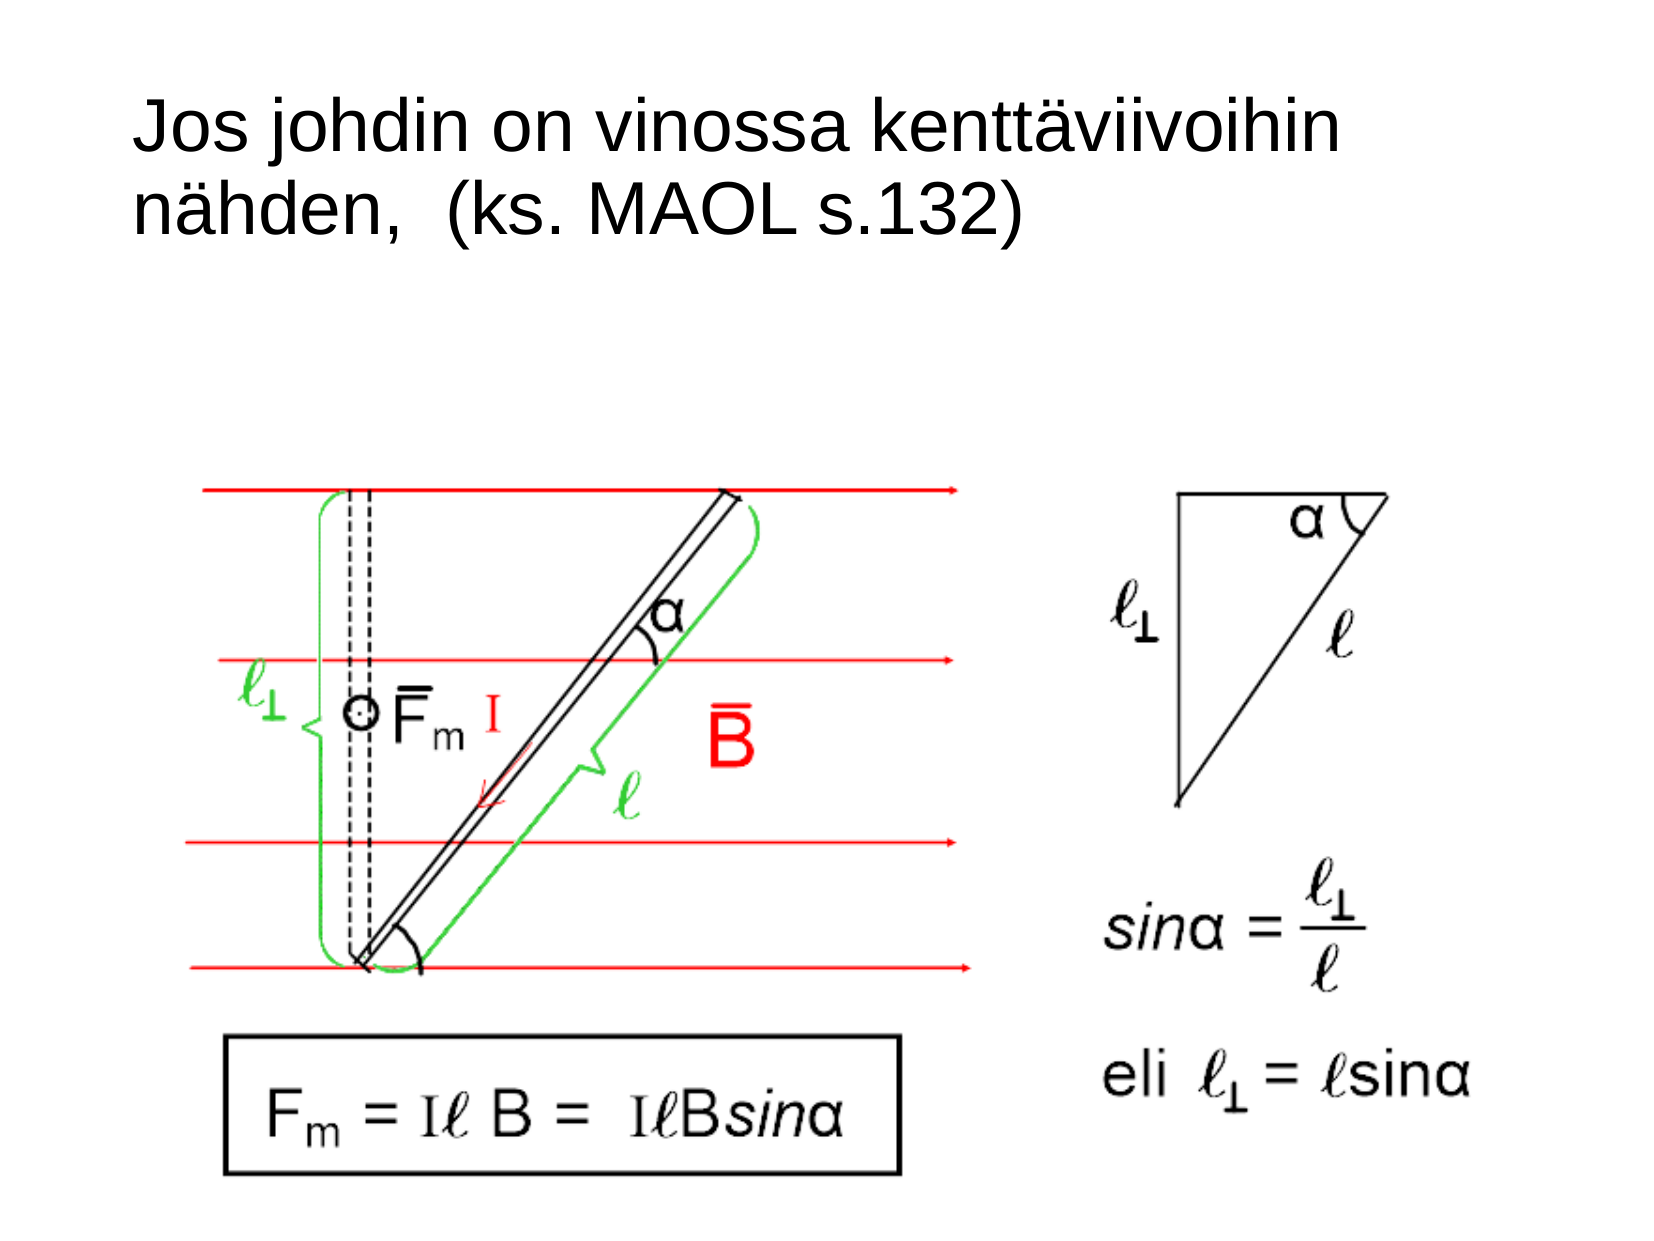

Jos johdin on vinossa kenttäviivoihin nähden, (ks. MAOL s.132)